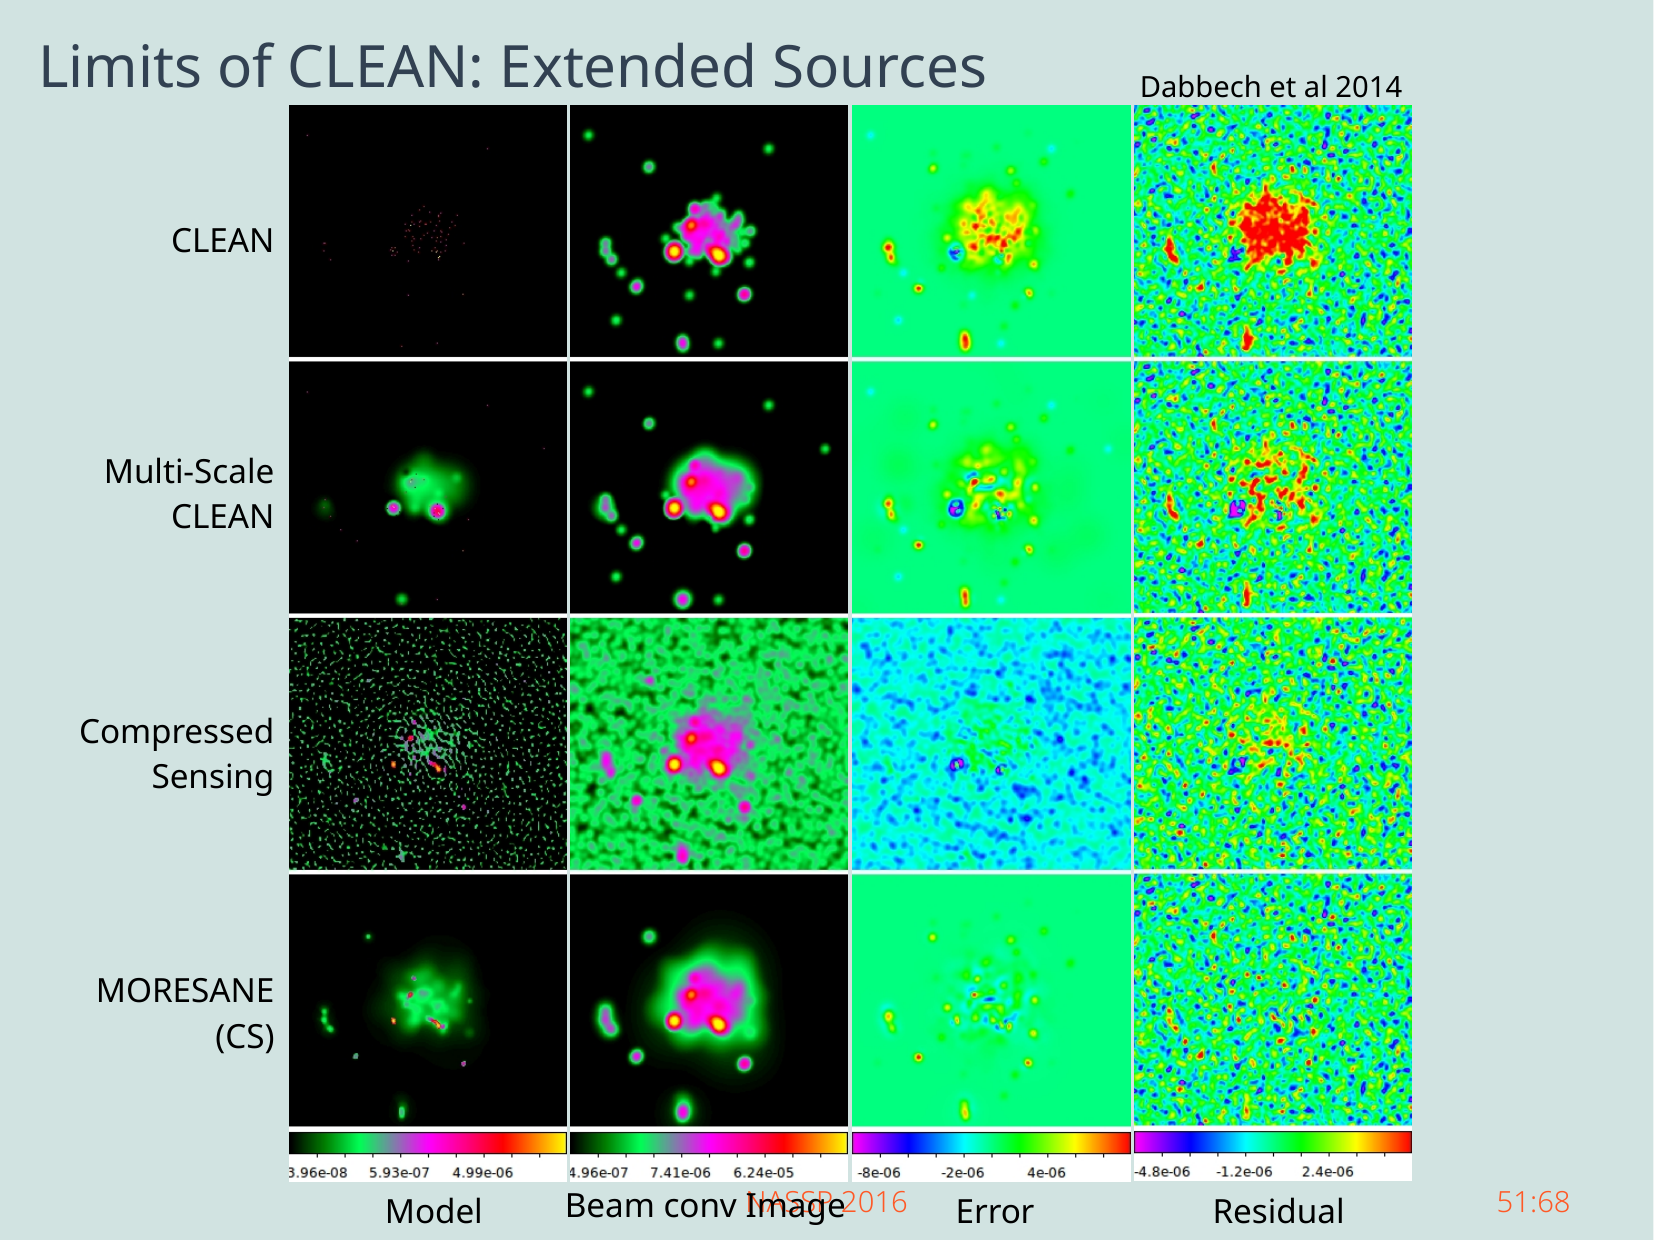

Limits of CLEAN: Extended Sources
Dabbech et al 2014
CLEAN
Multi-Scale CLEAN
Compressed Sensing
MORESANE (CS)
Beam conv Image
Model
Error
Residual
NASSP 2016
51